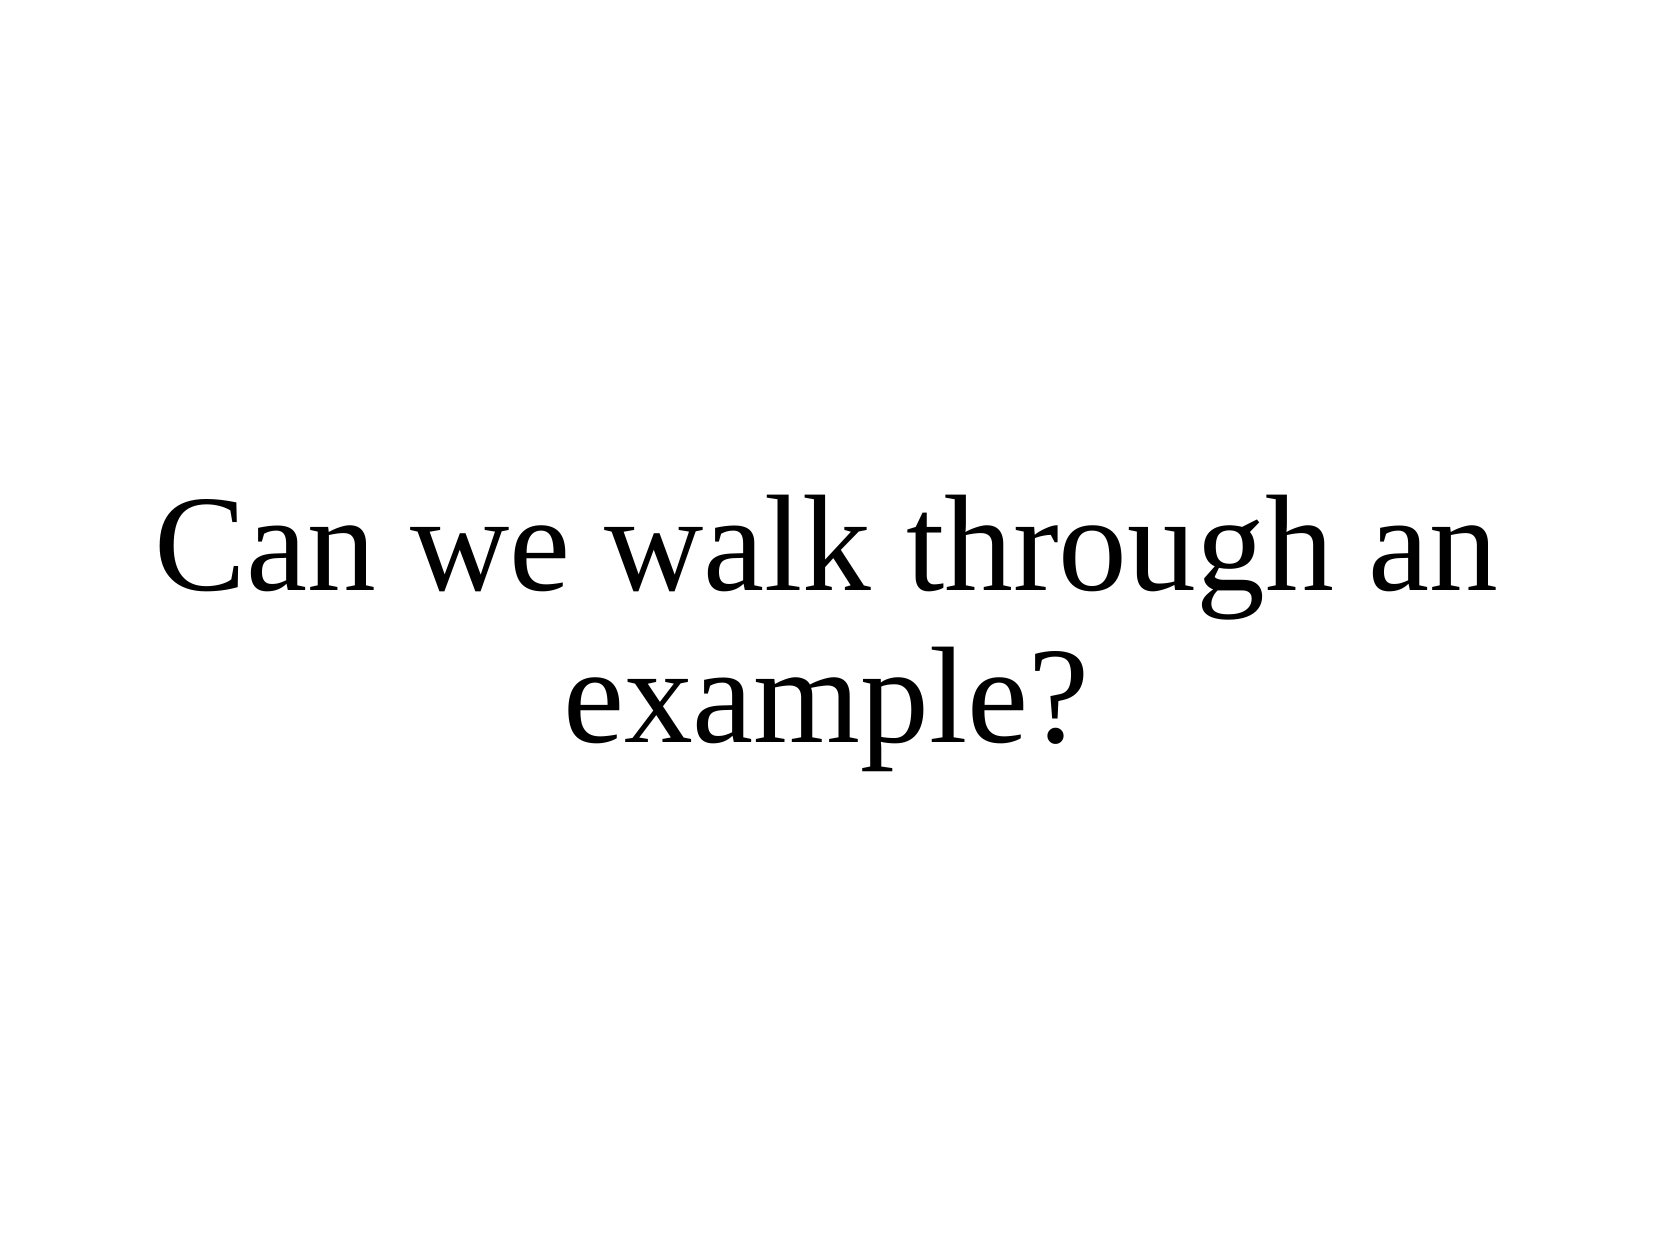

# Can we walk through an example?